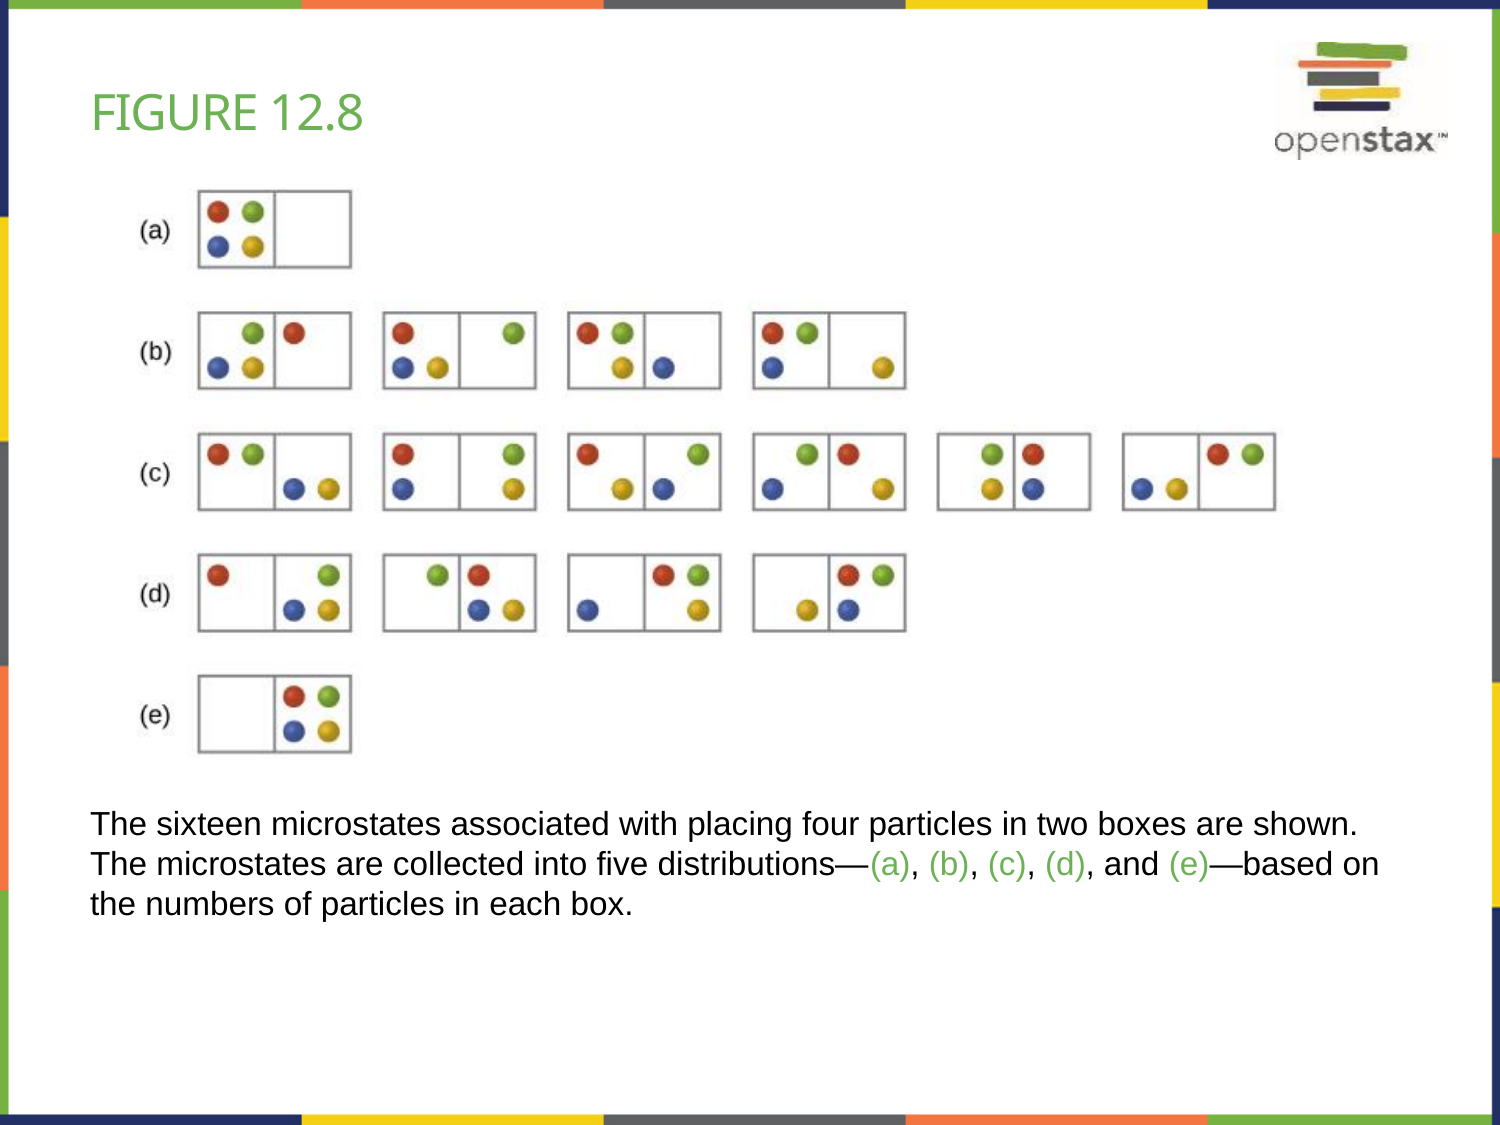

# Figure 12.8
The sixteen microstates associated with placing four particles in two boxes are shown. The microstates are collected into five distributions—(a), (b), (c), (d), and (e)—based on the numbers of particles in each box.